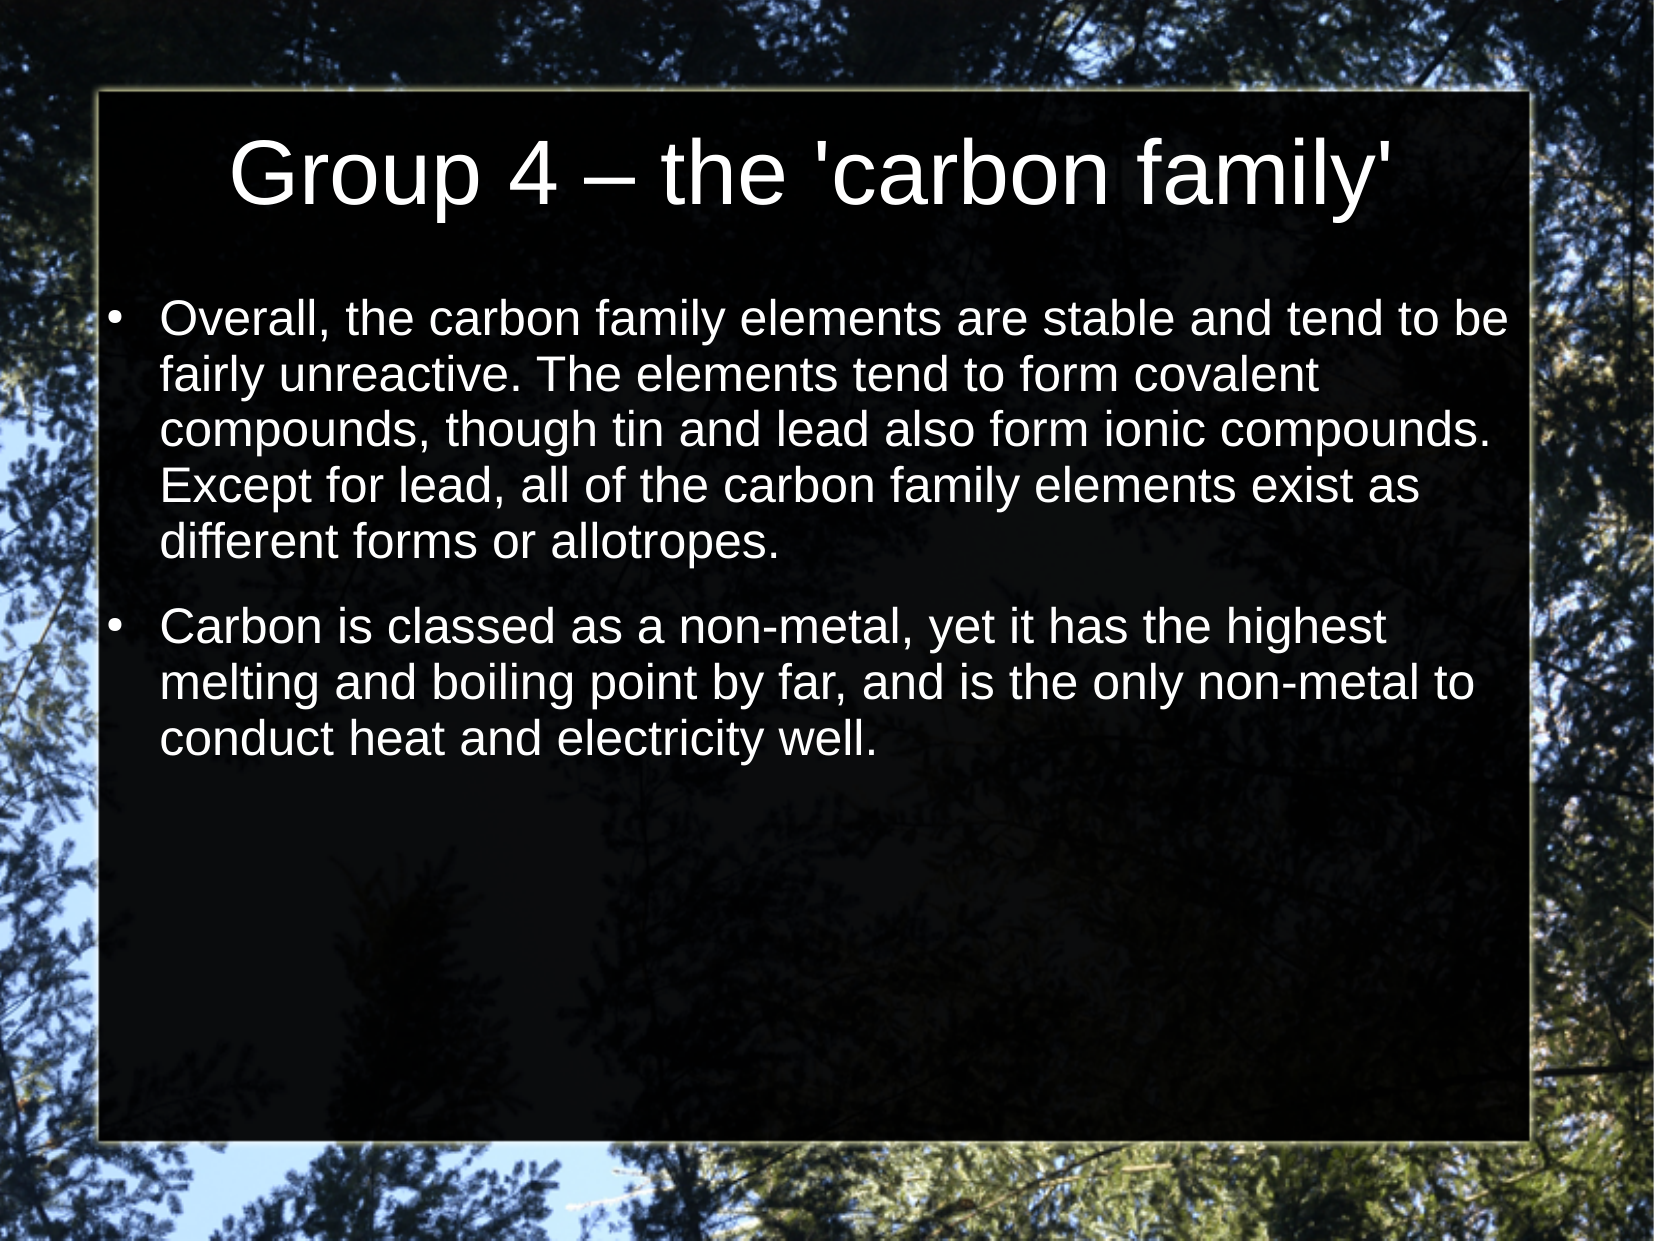

# Group 4 – the 'carbon family'
Overall, the carbon family elements are stable and tend to be fairly unreactive. The elements tend to form covalent compounds, though tin and lead also form ionic compounds. Except for lead, all of the carbon family elements exist as different forms or allotropes.
Carbon is classed as a non-metal, yet it has the highest melting and boiling point by far, and is the only non-metal to conduct heat and electricity well.